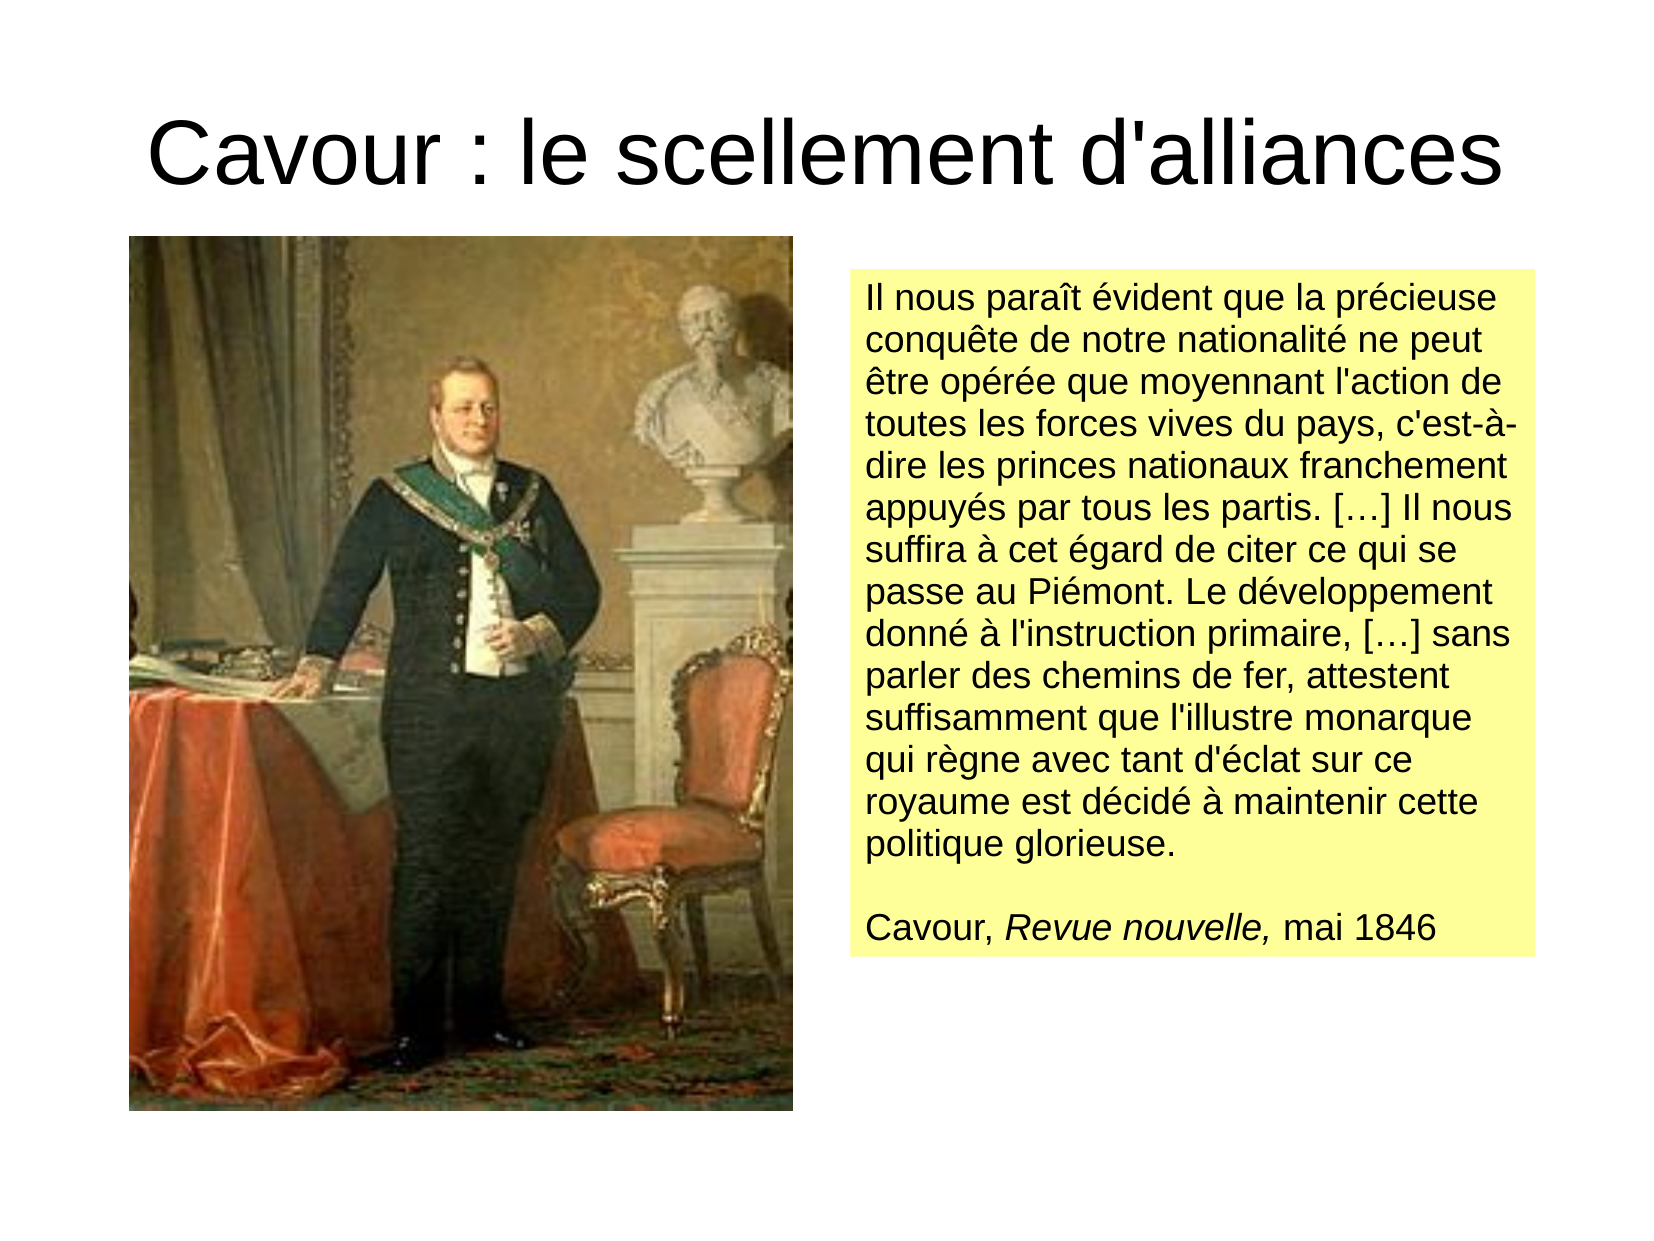

# Cavour : le scellement d'alliances
Il nous paraît évident que la précieuse conquête de notre nationalité ne peut être opérée que moyennant l'action de toutes les forces vives du pays, c'est-à-dire les princes nationaux franchement appuyés par tous les partis. […] Il nous suffira à cet égard de citer ce qui se passe au Piémont. Le développement donné à l'instruction primaire, […] sans parler des chemins de fer, attestent suffisamment que l'illustre monarque qui règne avec tant d'éclat sur ce royaume est décidé à maintenir cette politique glorieuse.
Cavour, Revue nouvelle, mai 1846